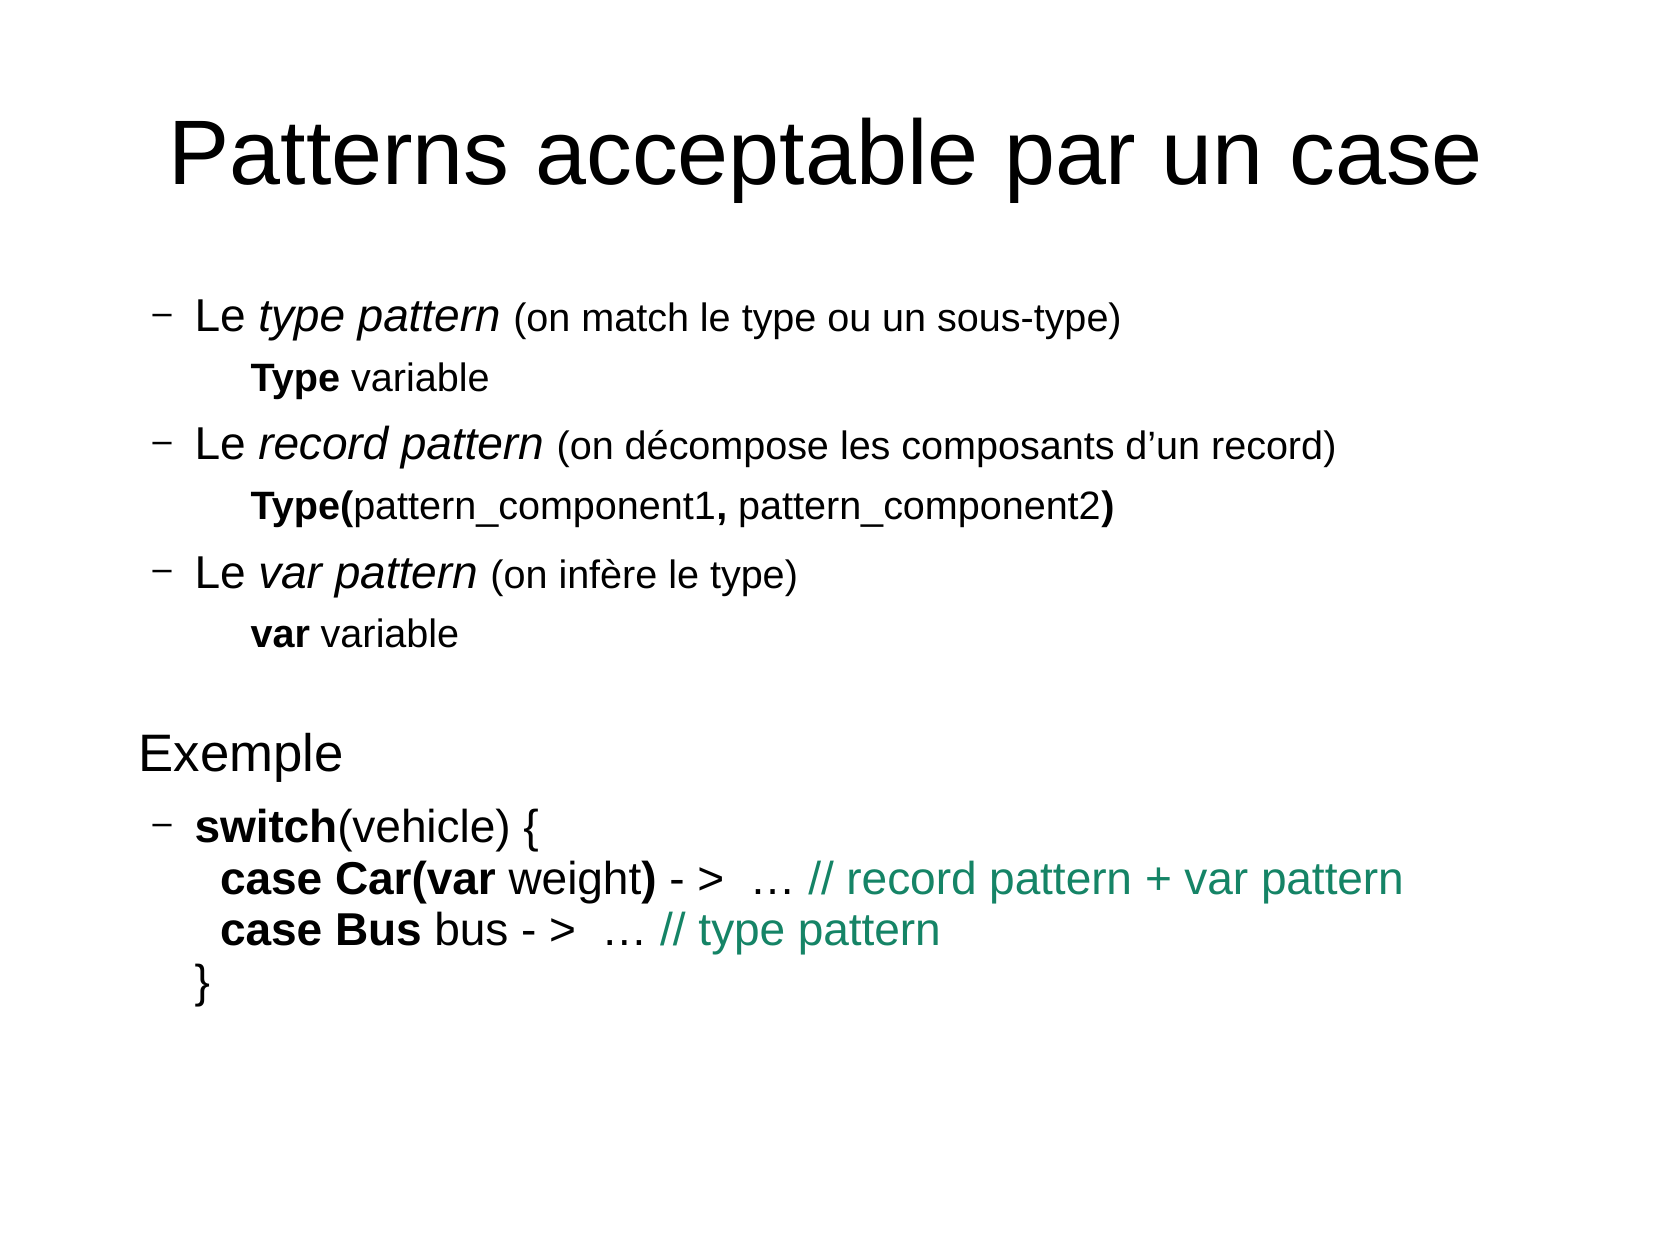

# Patterns acceptable par un case
Le type pattern (on match le type ou un sous-type)
Type variable
Le record pattern (on décompose les composants d’un record)
Type(pattern_component1, pattern_component2)
Le var pattern (on infère le type)
var variable
Exemple
switch(vehicle) {
 case Car(var weight) - > … // record pattern + var pattern
 case Bus bus - > … // type pattern
}